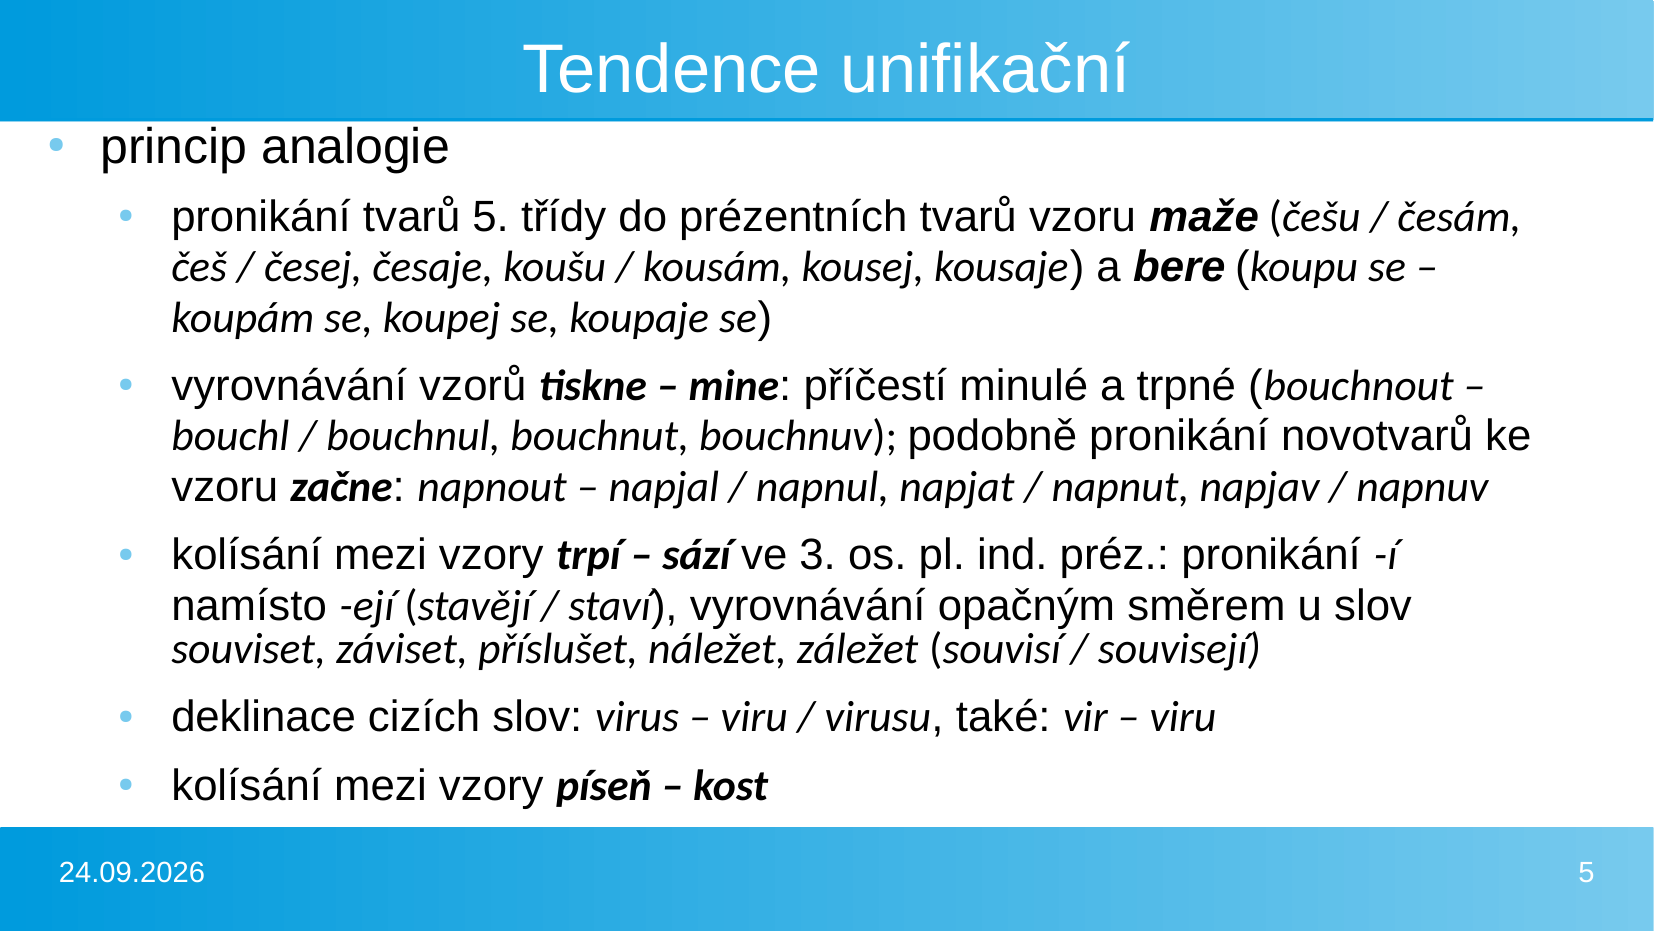

# Tendence unifikační
princip analogie
pronikání tvarů 5. třídy do prézentních tvarů vzoru maže (češu / česám, češ / česej, česaje, koušu / kousám, kousej, kousaje) a bere (koupu se – koupám se, koupej se, koupaje se)
vyrovnávání vzorů tiskne – mine: příčestí minulé a trpné (bouchnout – bouchl / bouchnul, bouchnut, bouchnuv); podobně pronikání novotvarů ke vzoru začne: napnout – napjal / napnul, napjat / napnut, napjav / napnuv
kolísání mezi vzory trpí – sází ve 3. os. pl. ind. préz.: pronikání -í namísto -ejí (stavějí / staví), vyrovnávání opačným směrem u slov souviset, záviset, příslušet, náležet, záležet (souvisí / souvisejí)
deklinace cizích slov: virus – viru / virusu, také: vir – viru
kolísání mezi vzory píseň – kost
5